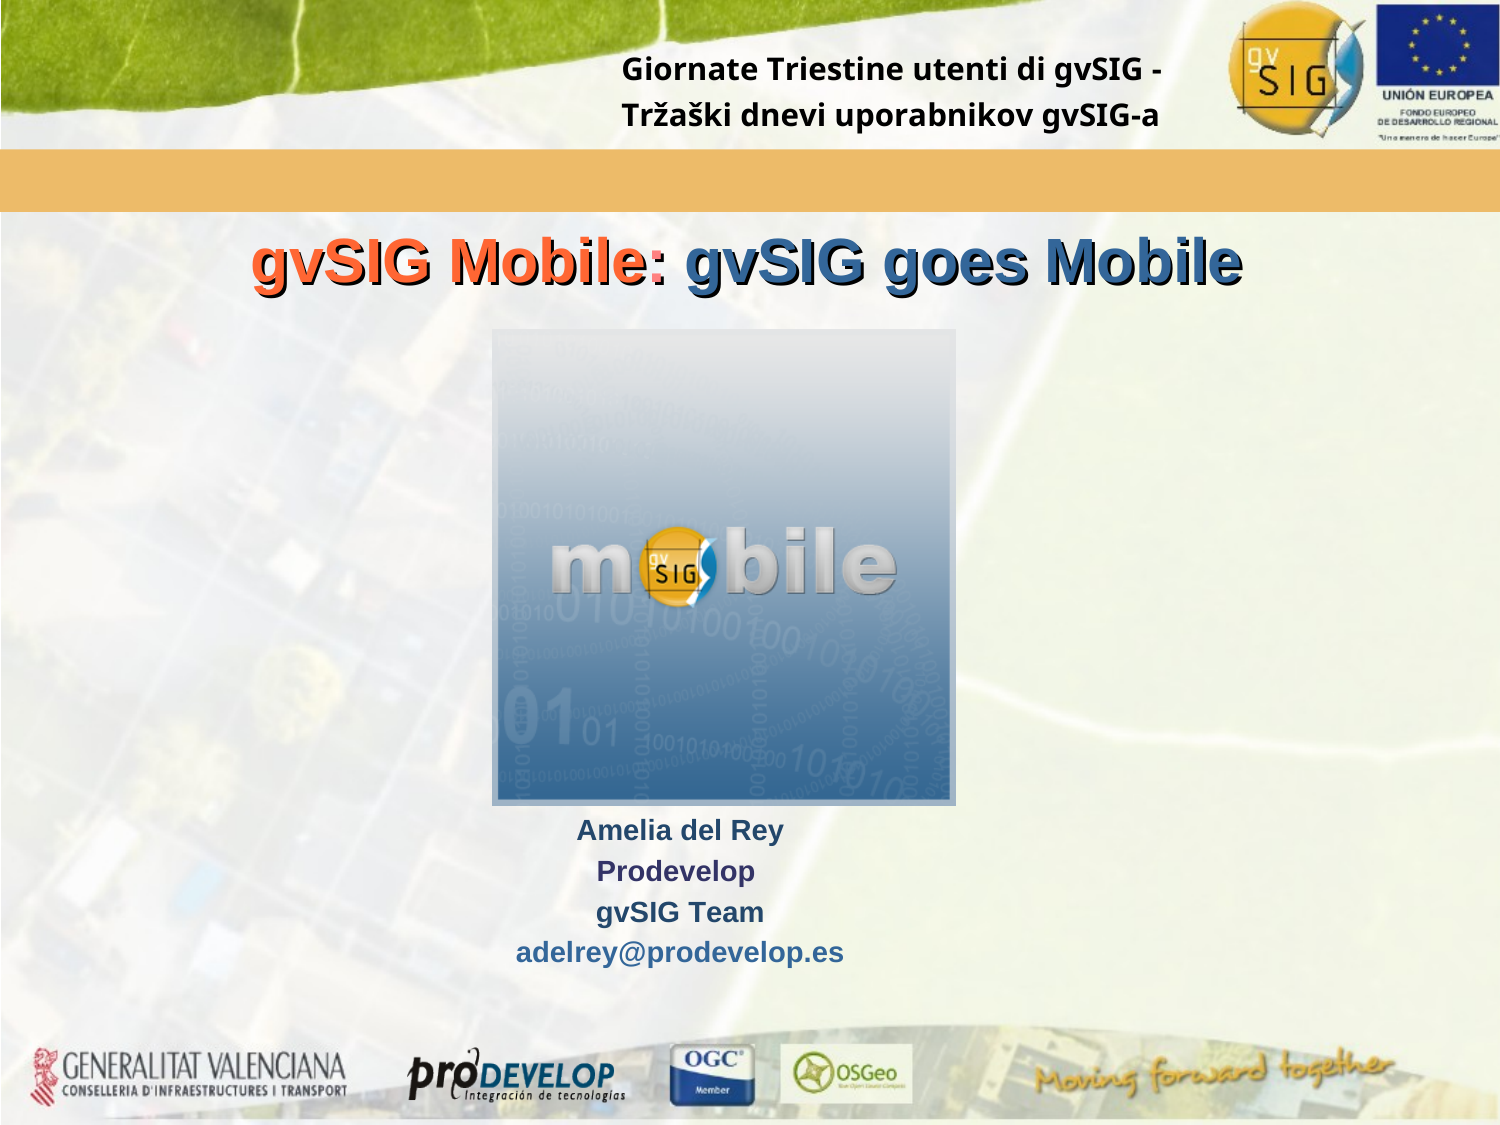

gvSIG Mobile: gvSIG goes Mobile
Amelia del Rey
Prodevelop
gvSIG Team
adelrey@prodevelop.es